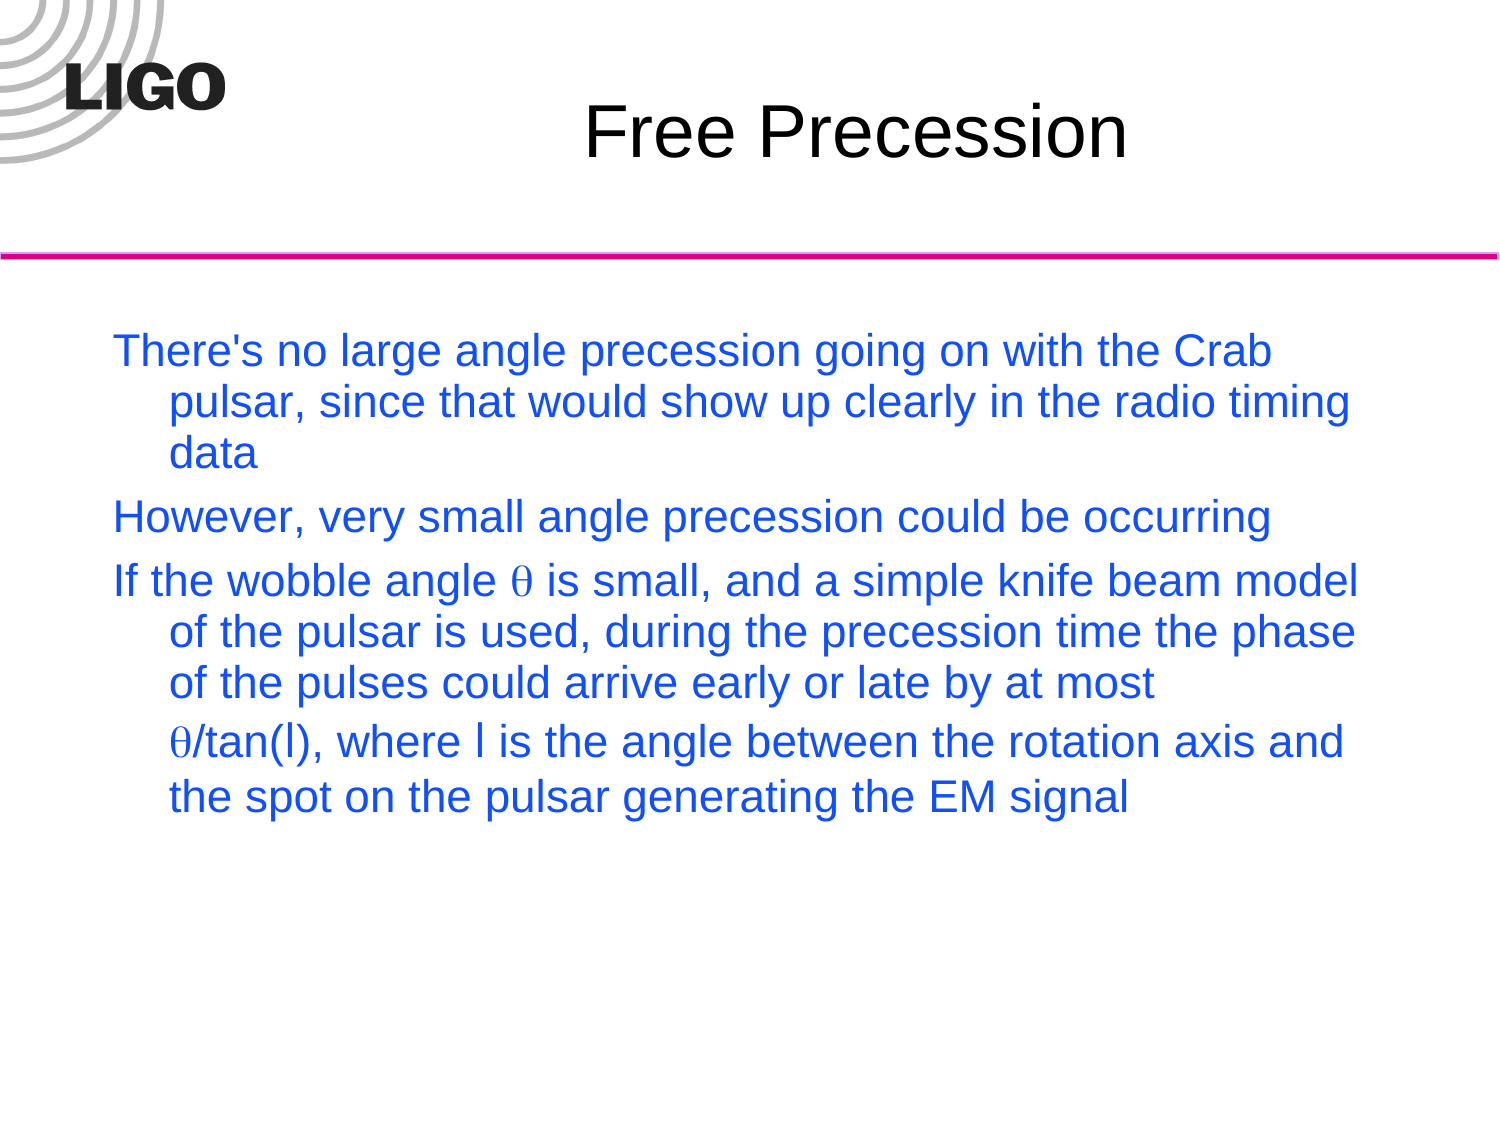

# Free Precession
There's no large angle precession going on with the Crab pulsar, since that would show up clearly in the radio timing data
However, very small angle precession could be occurring
If the wobble angle  is small, and a simple knife beam model of the pulsar is used, during the precession time the phase of the pulses could arrive early or late by at most /tan(l), where l is the angle between the rotation axis and the spot on the pulsar generating the EM signal